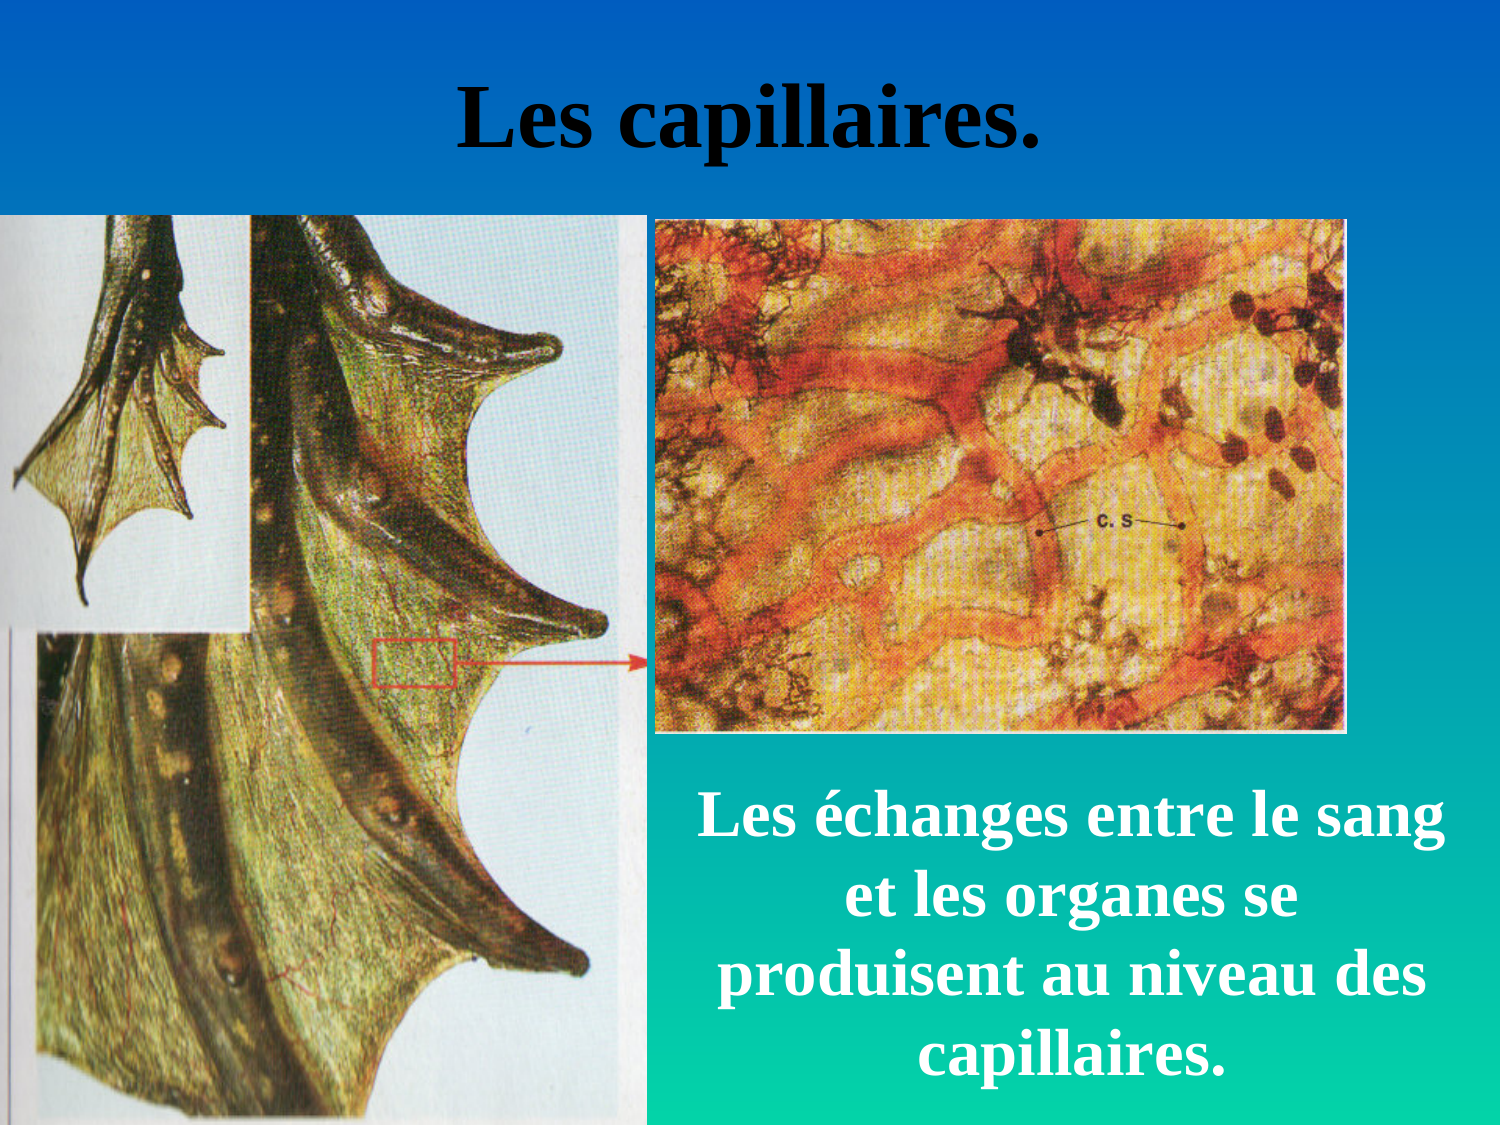

Les capillaires.
Les échanges entre le sang et les organes se produisent au niveau des capillaires.